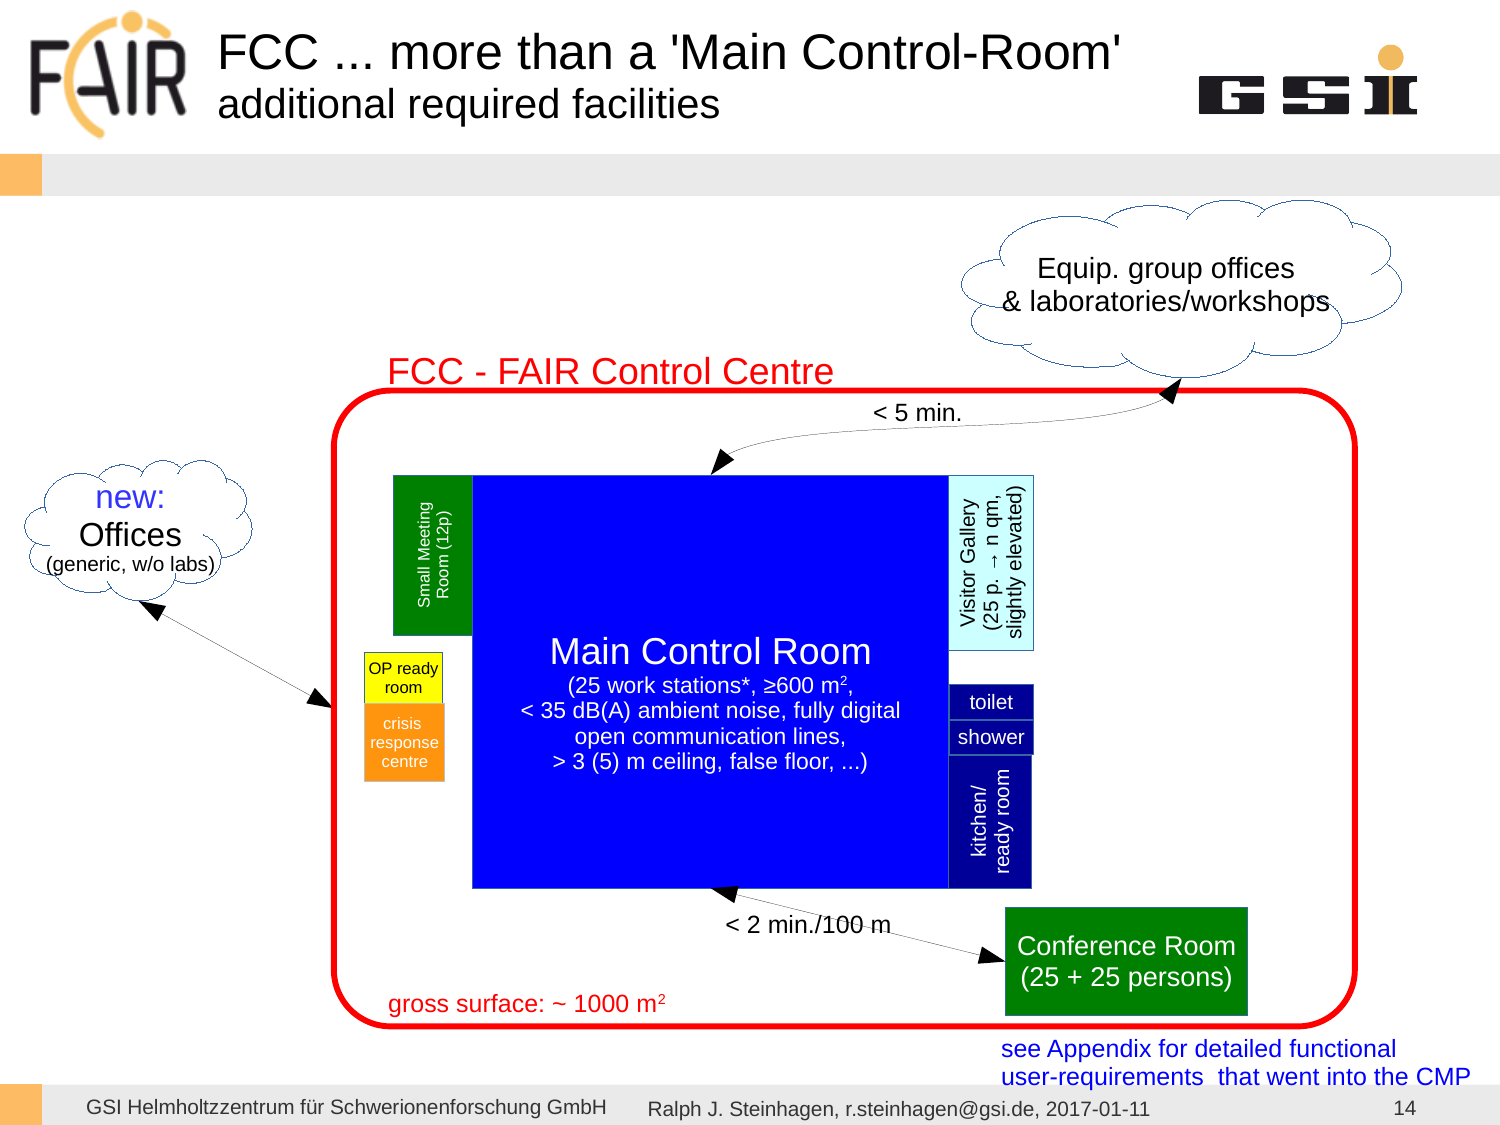

# FCC ... more than a 'Main Control-Room' additional required facilities
Equip. group offices
& laboratories/workshops
FCC - FAIR Control Centre
gross surface: ~ 1000 m2
new:
Offices
(generic, w/o labs)
Main Control Room
(25 work stations*, ≥600 m2,
< 35 dB(A) ambient noise, fully digital
open communication lines,
> 3 (5) m ceiling, false floor, ...)
Small Meeting
Room (12p)
Visitor Gallery
(25 p. → n qm,
slightly elevated)
OP ready
room
toilet
crisis
response
centre
shower
kitchen/
ready room
Conference Room
(25 + 25 persons)
see Appendix for detailed functional user‑requirements that went into the CMP